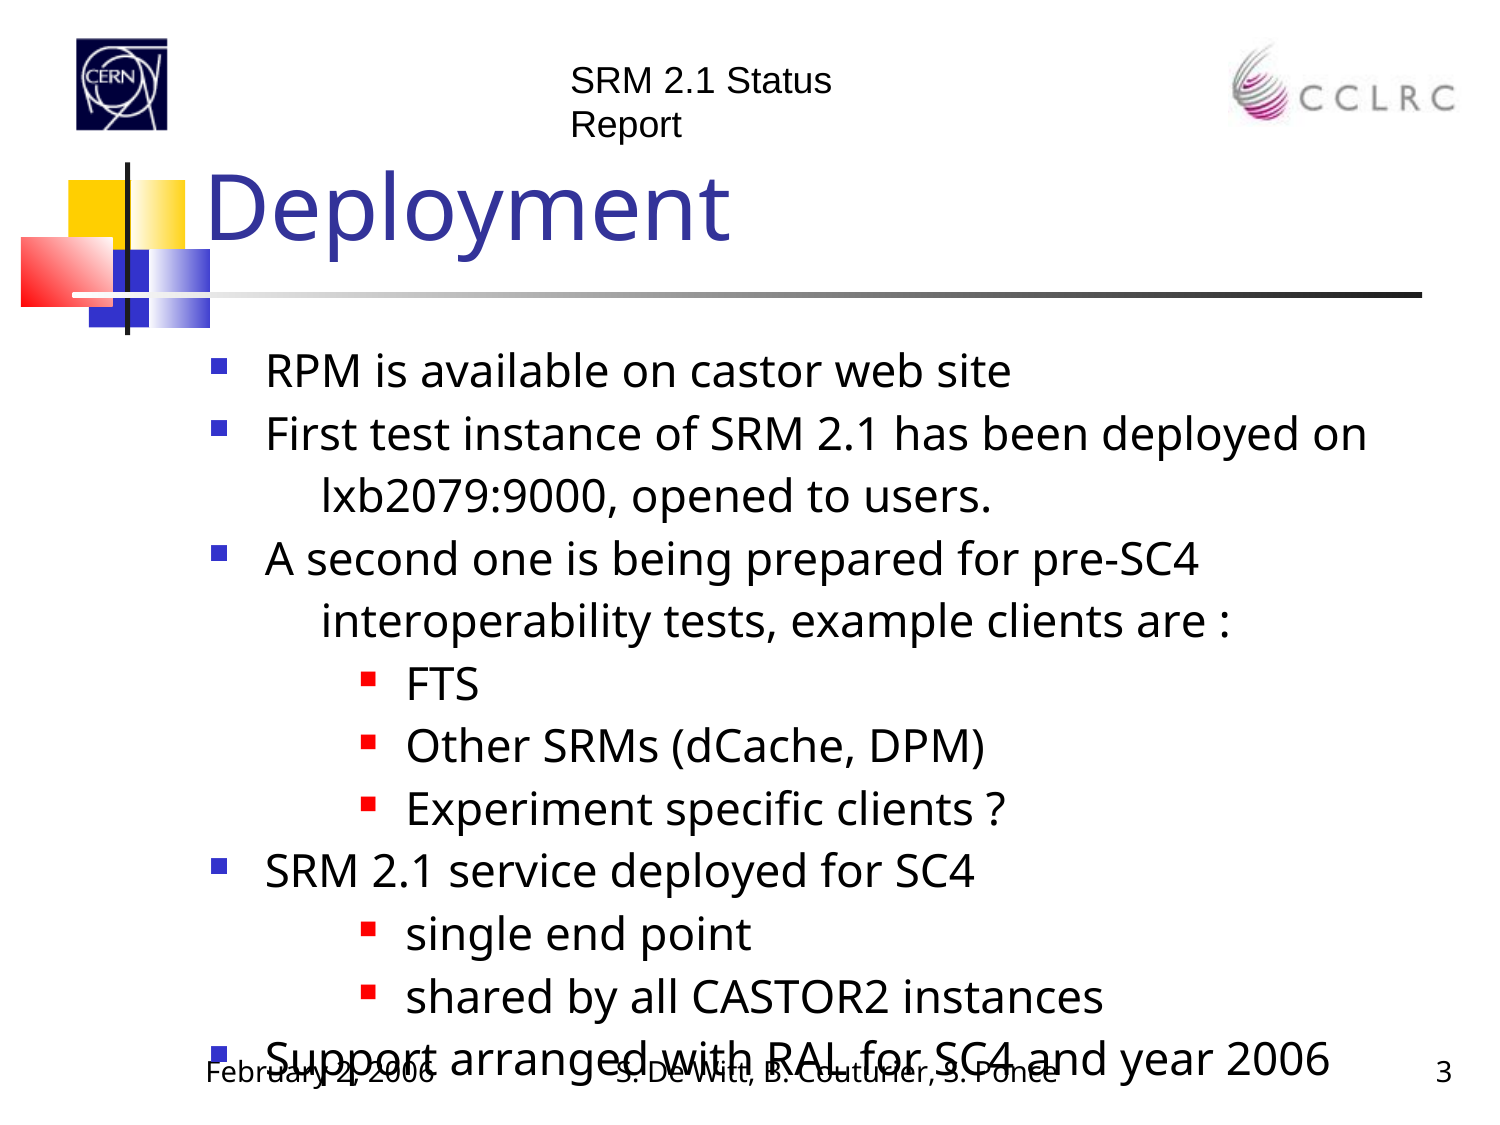

# Deployment
RPM is available on castor web site
First test instance of SRM 2.1 has been deployed on lxb2079:9000, opened to users.
A second one is being prepared for pre-SC4 interoperability tests, example clients are :
FTS
Other SRMs (dCache, DPM)
Experiment specific clients ?
SRM 2.1 service deployed for SC4
single end point
shared by all CASTOR2 instances
Support arranged with RAL for SC4 and year 2006
SRM 2.1 Status Report
3